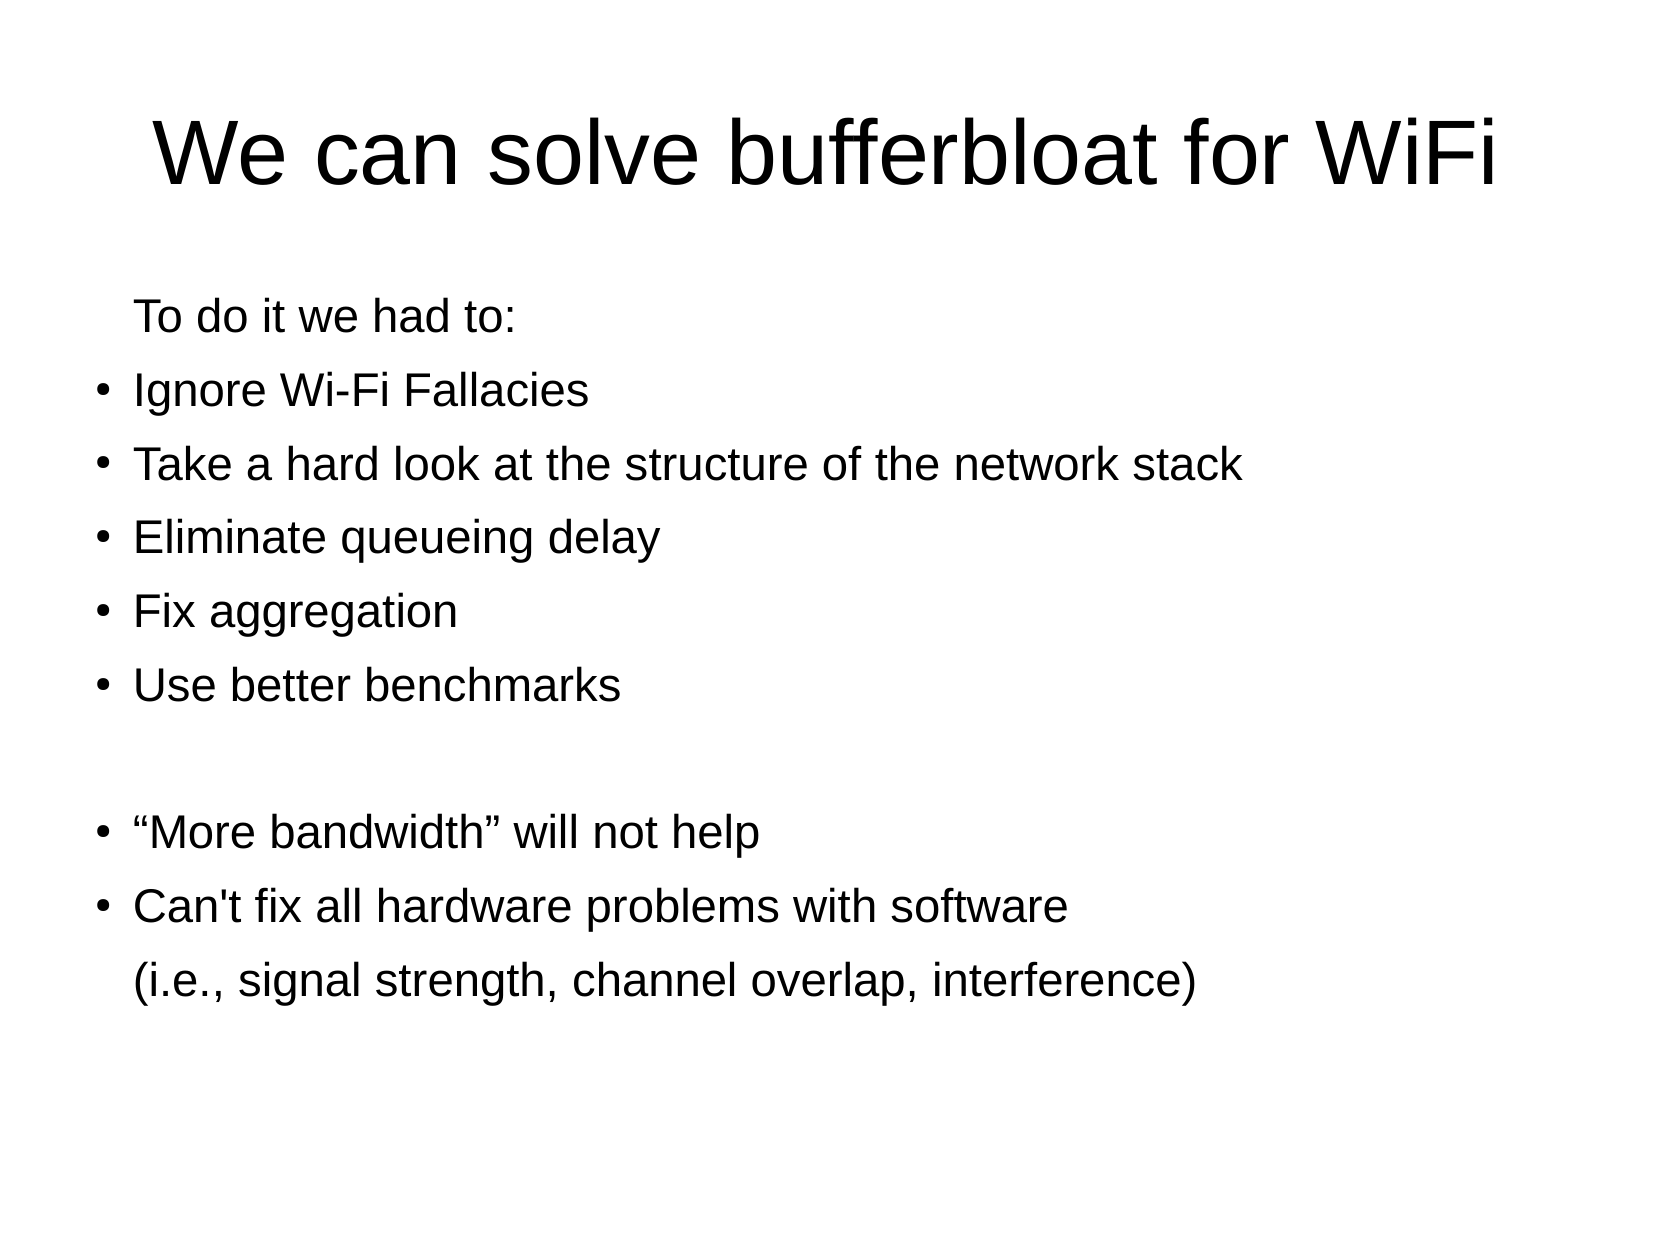

# We can solve bufferbloat for WiFi
To do it we had to:
Ignore Wi-Fi Fallacies
Take a hard look at the structure of the network stack
Eliminate queueing delay
Fix aggregation
Use better benchmarks
“More bandwidth” will not help
Can't fix all hardware problems with software
(i.e., signal strength, channel overlap, interference)